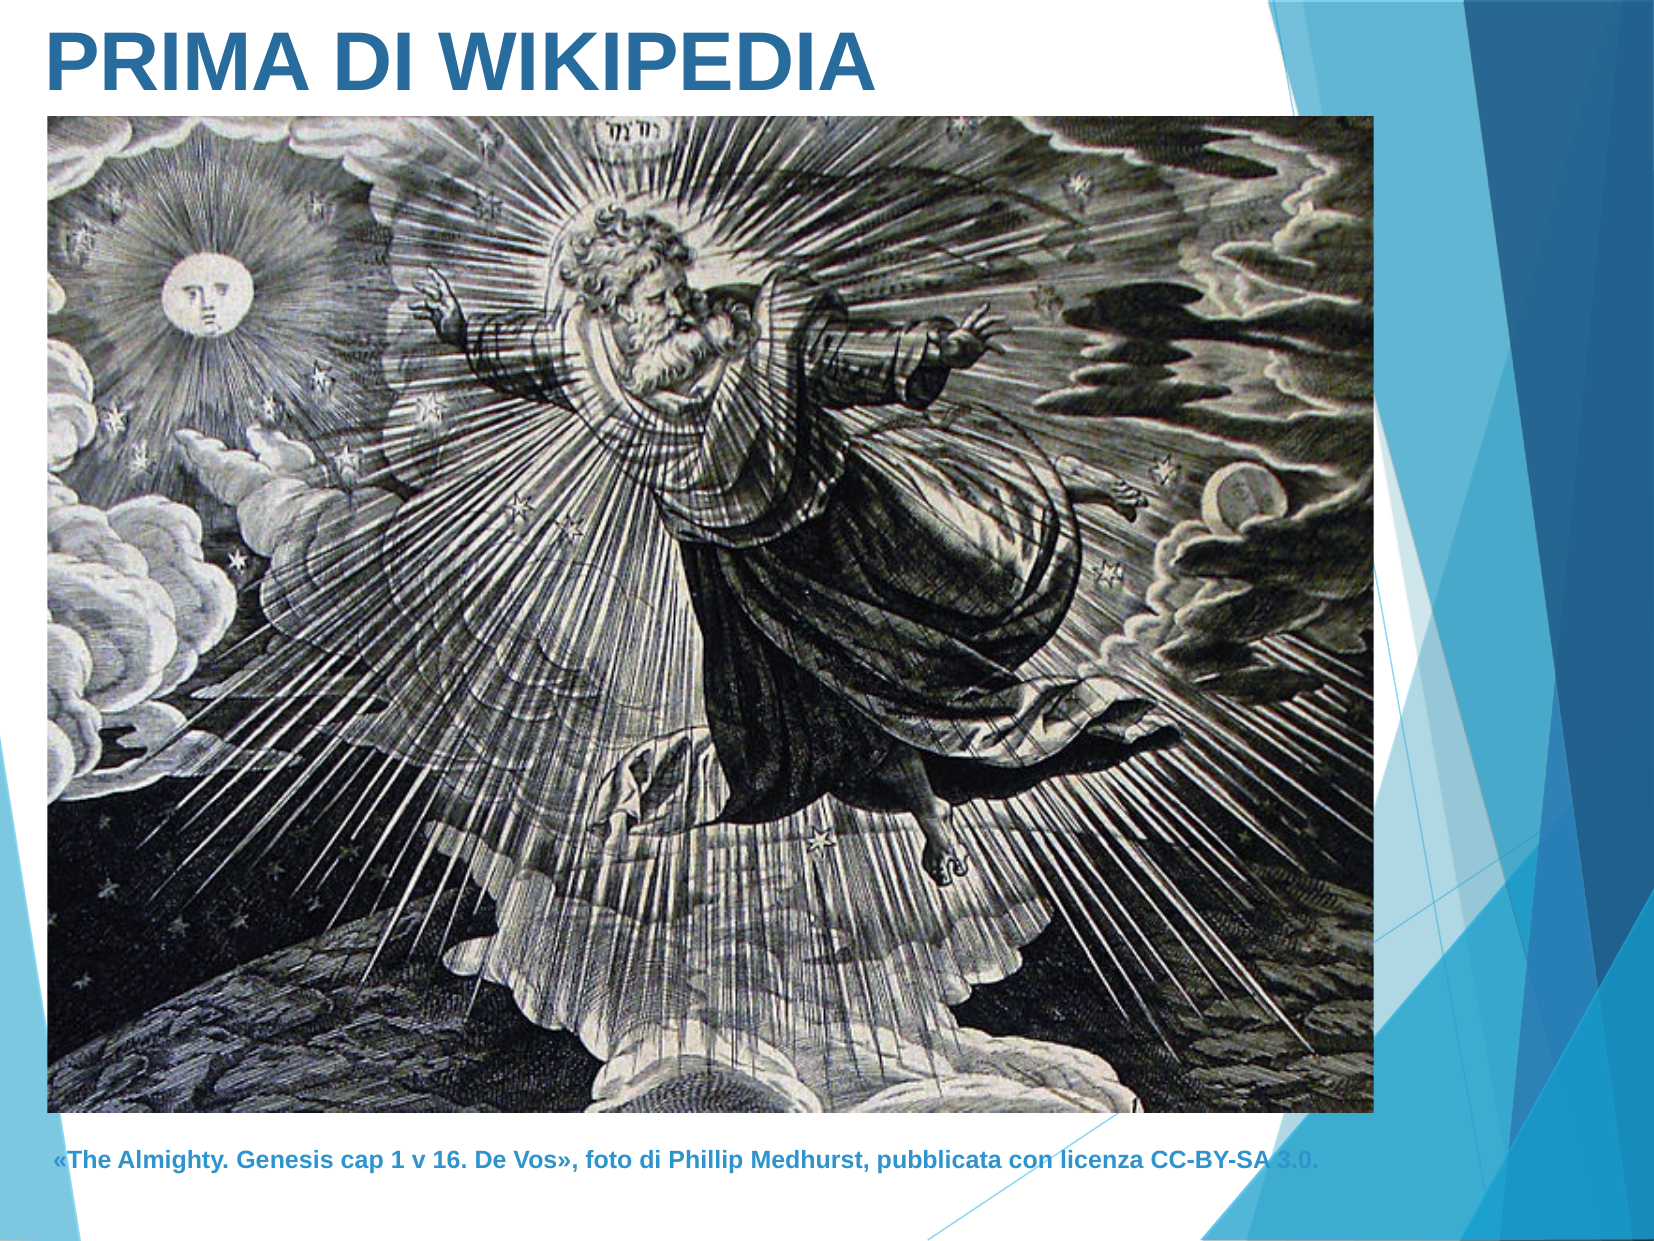

PRIMA DI WIKIPEDIA
«The Almighty. Genesis cap 1 v 16. De Vos», foto di Phillip Medhurst, pubblicata con licenza CC-BY-SA 3.0.